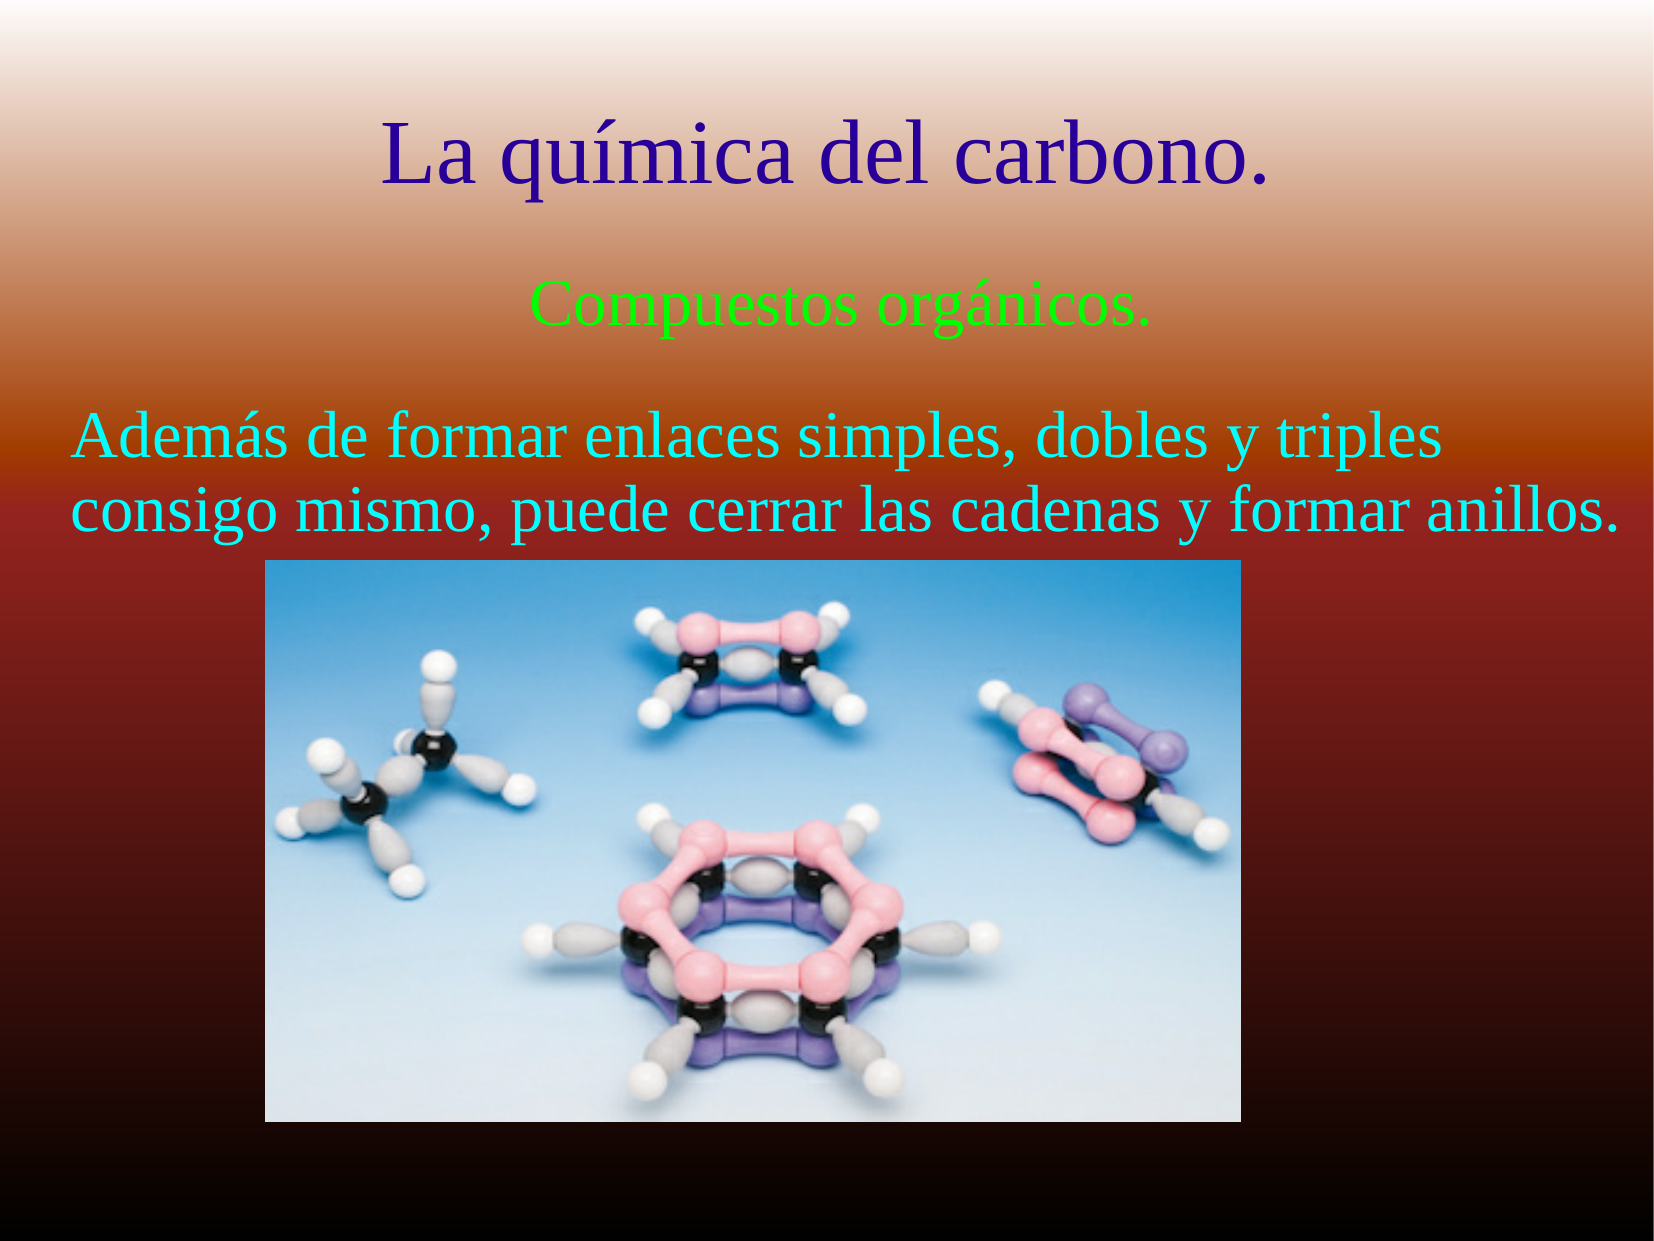

# La química del carbono.
Compuestos orgánicos.
Además de formar enlaces simples, dobles y triples consigo mismo, puede cerrar las cadenas y formar anillos.